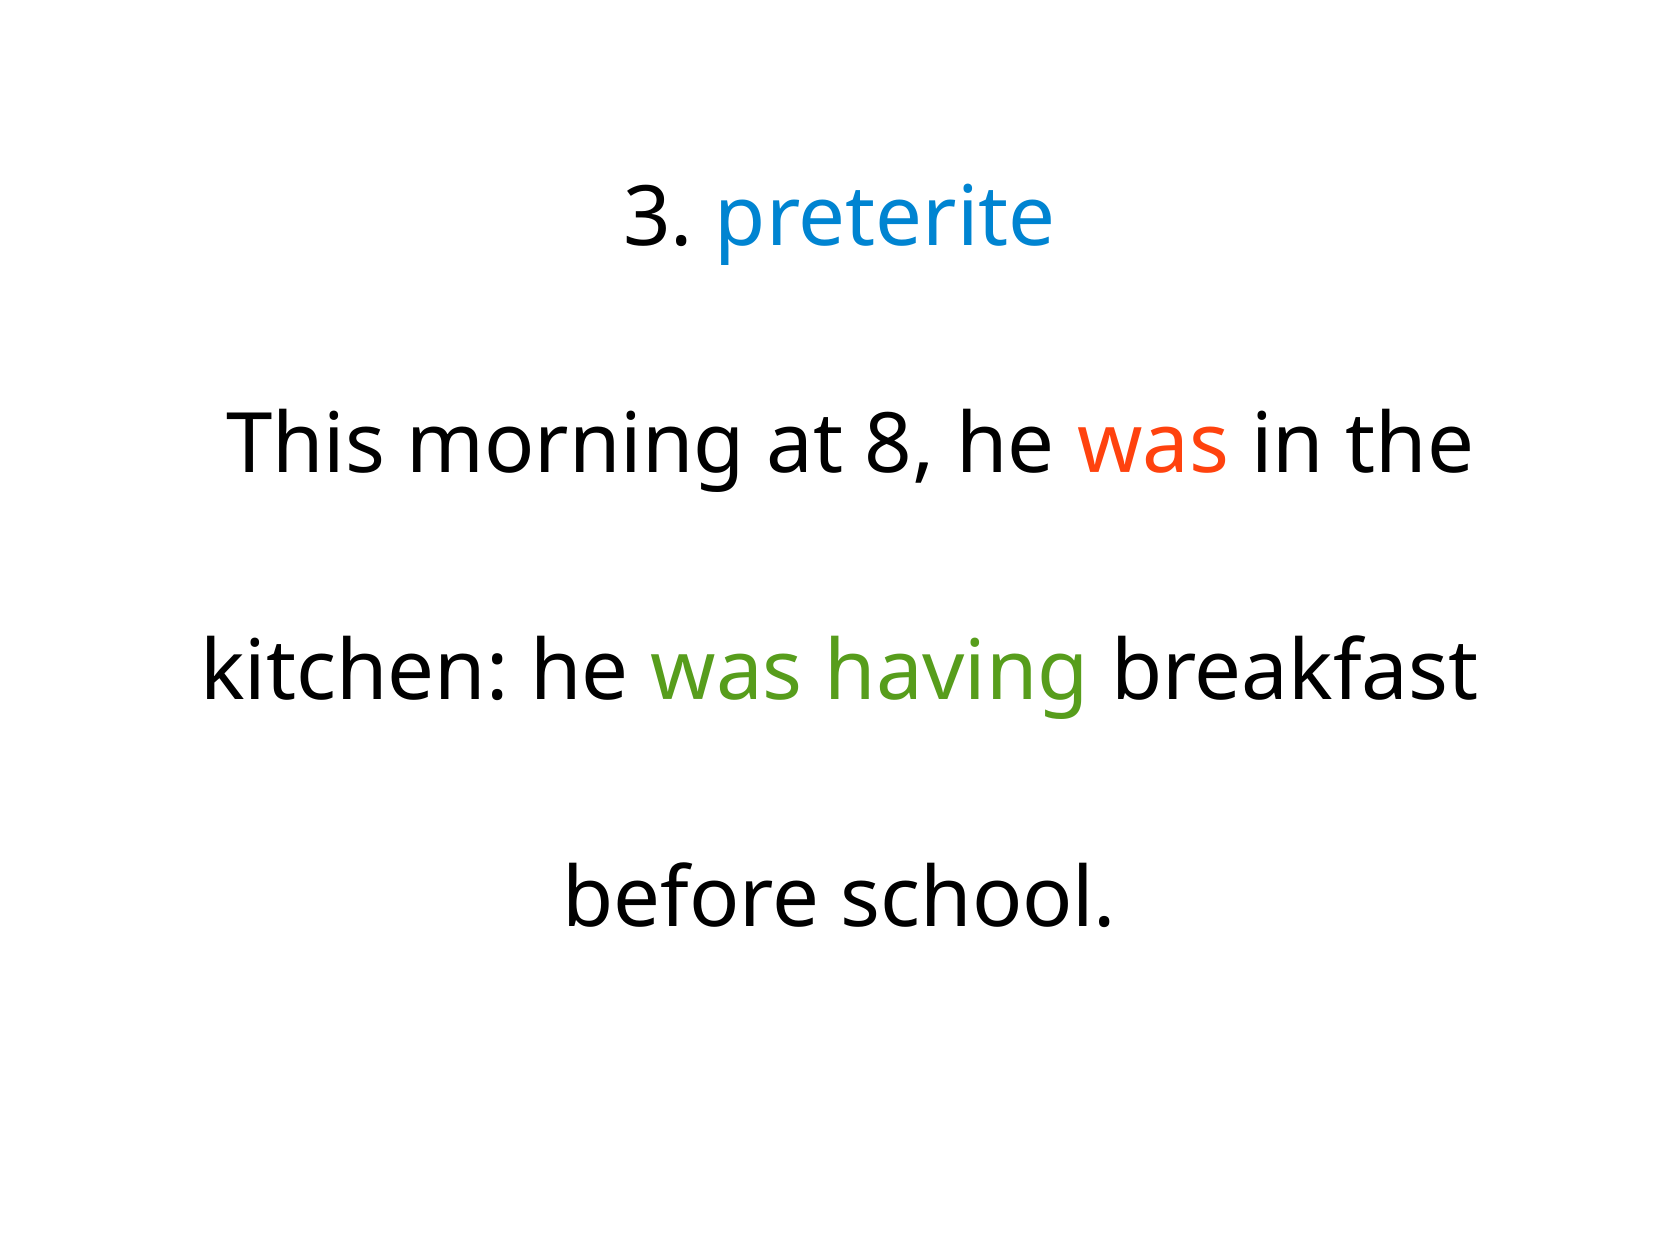

3. preterite
This morning at 8, he was in the kitchen: he was having breakfast
before school.